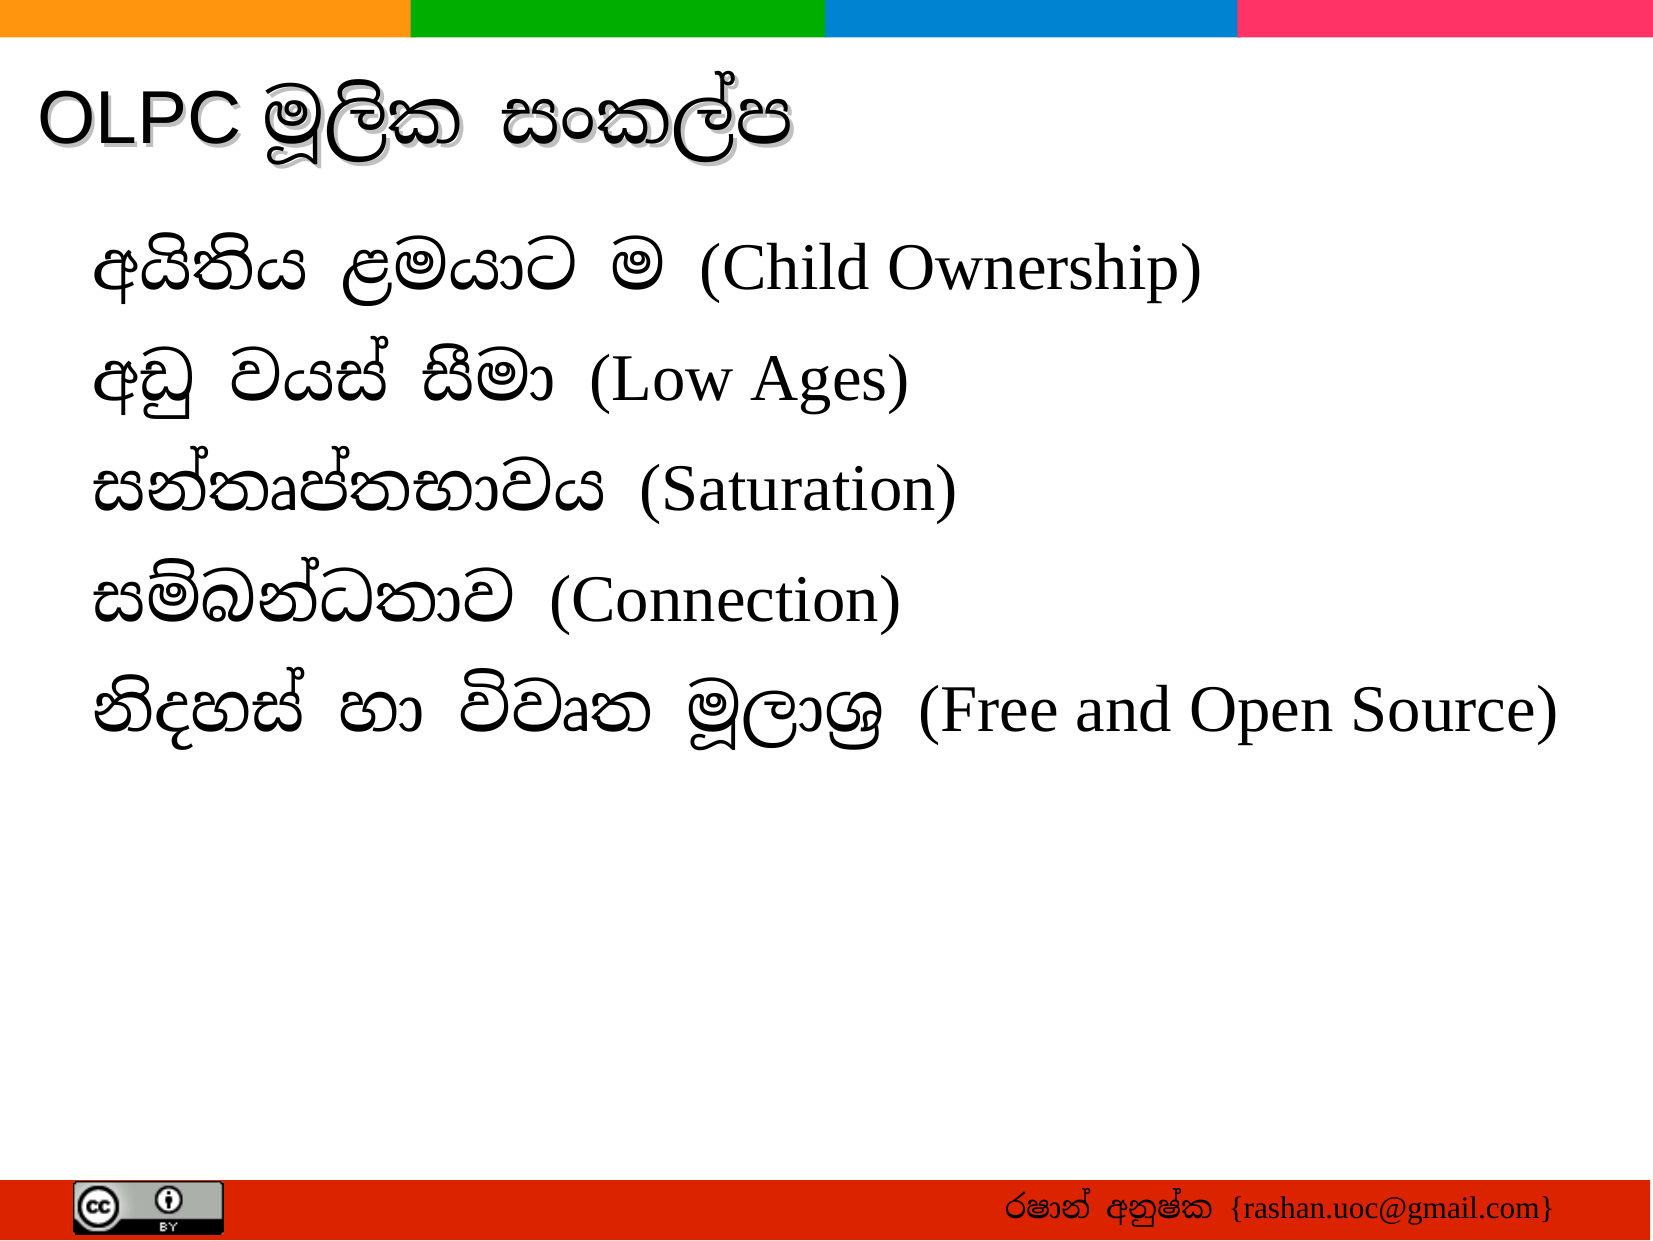

# OLPC මූලික සංකල්ප
අයිතිය ළමයාට ම (Child Ownership)‏
අඩු වයස් සීමා (Low Ages)‏
සන්තෘප්තභාවය (Saturation)‏
සම්බන්ධතාව (Connection)‏
නිදහස් හා විවෘත මූලාශ්‍ර (Free and Open Source)‏